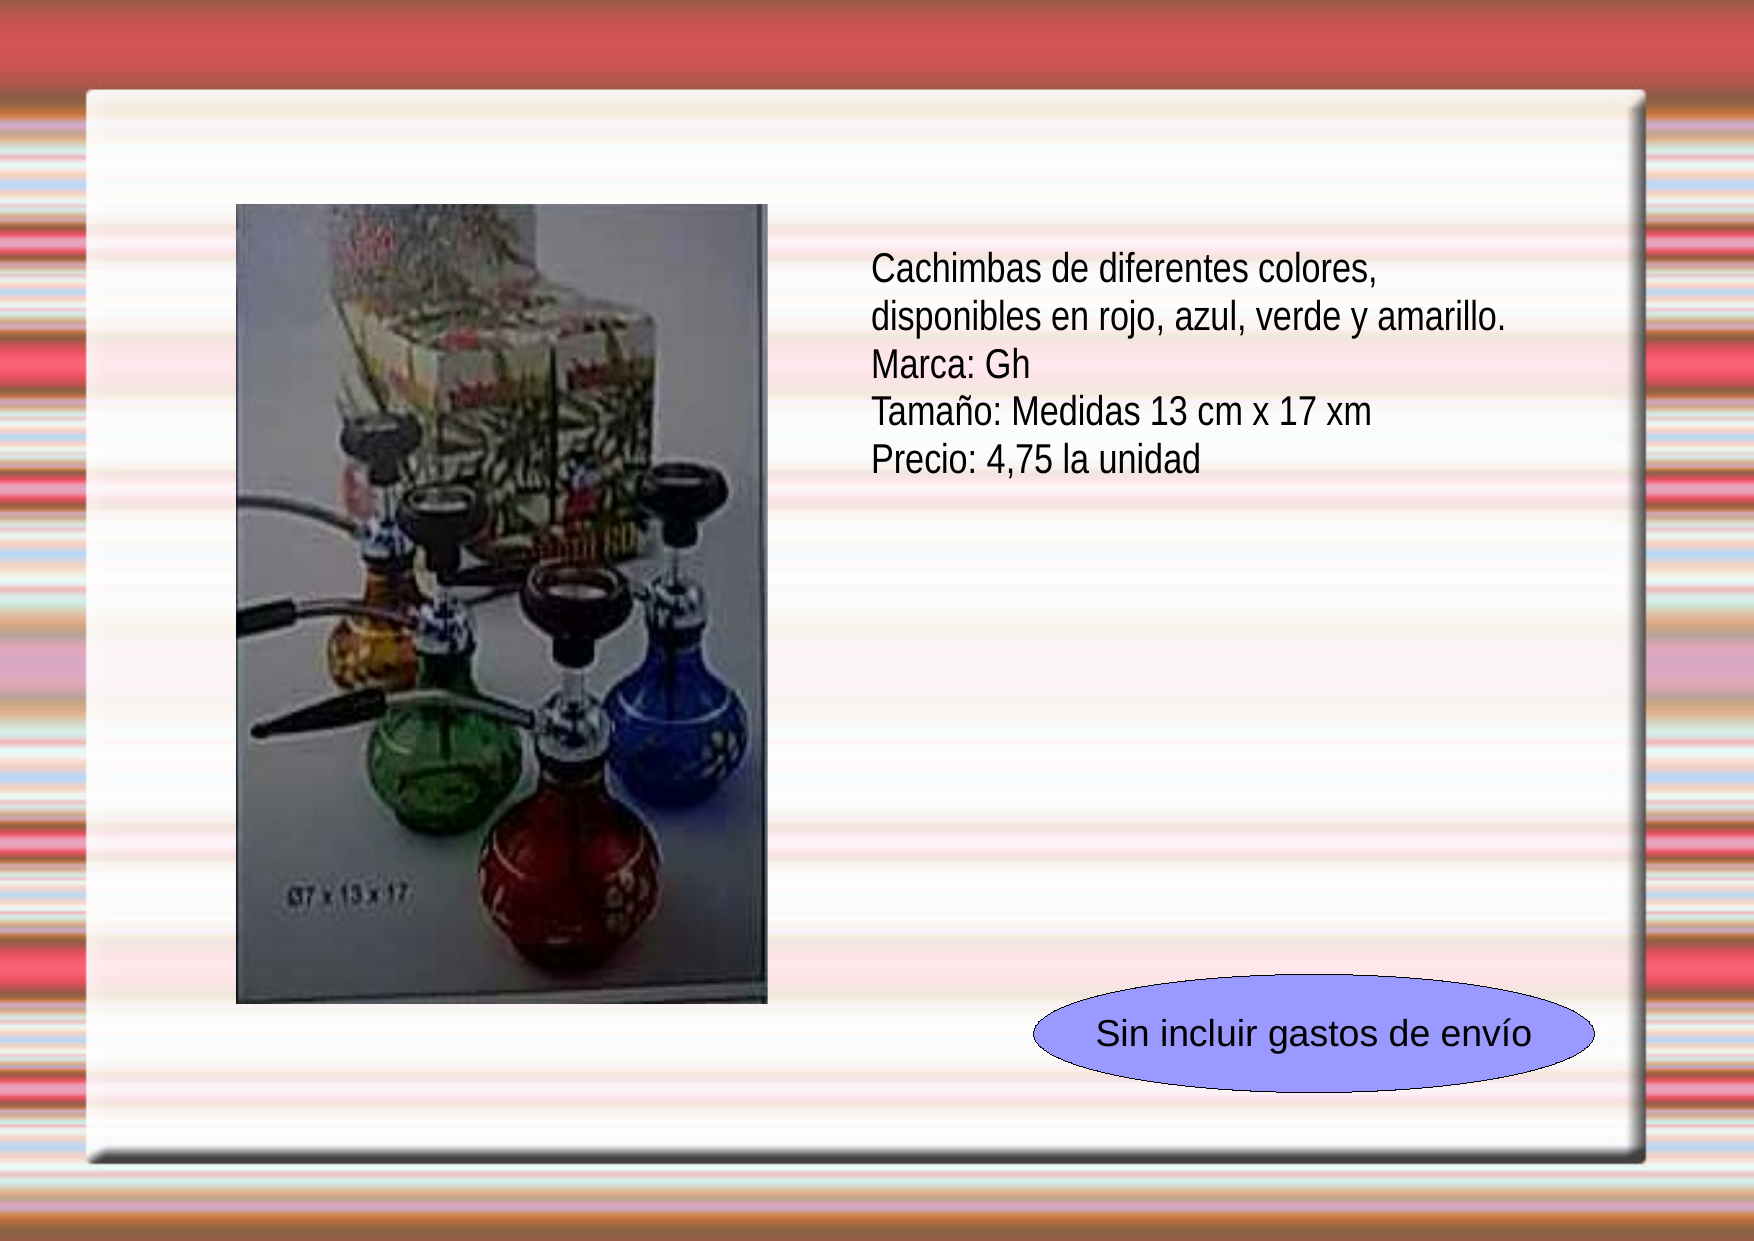

Cachimbas de diferentes colores, disponibles en rojo, azul, verde y amarillo.
Marca: Gh
Tamaño: Medidas 13 cm x 17 xm
Precio: 4,75 la unidad
Sin incluir gastos de envío